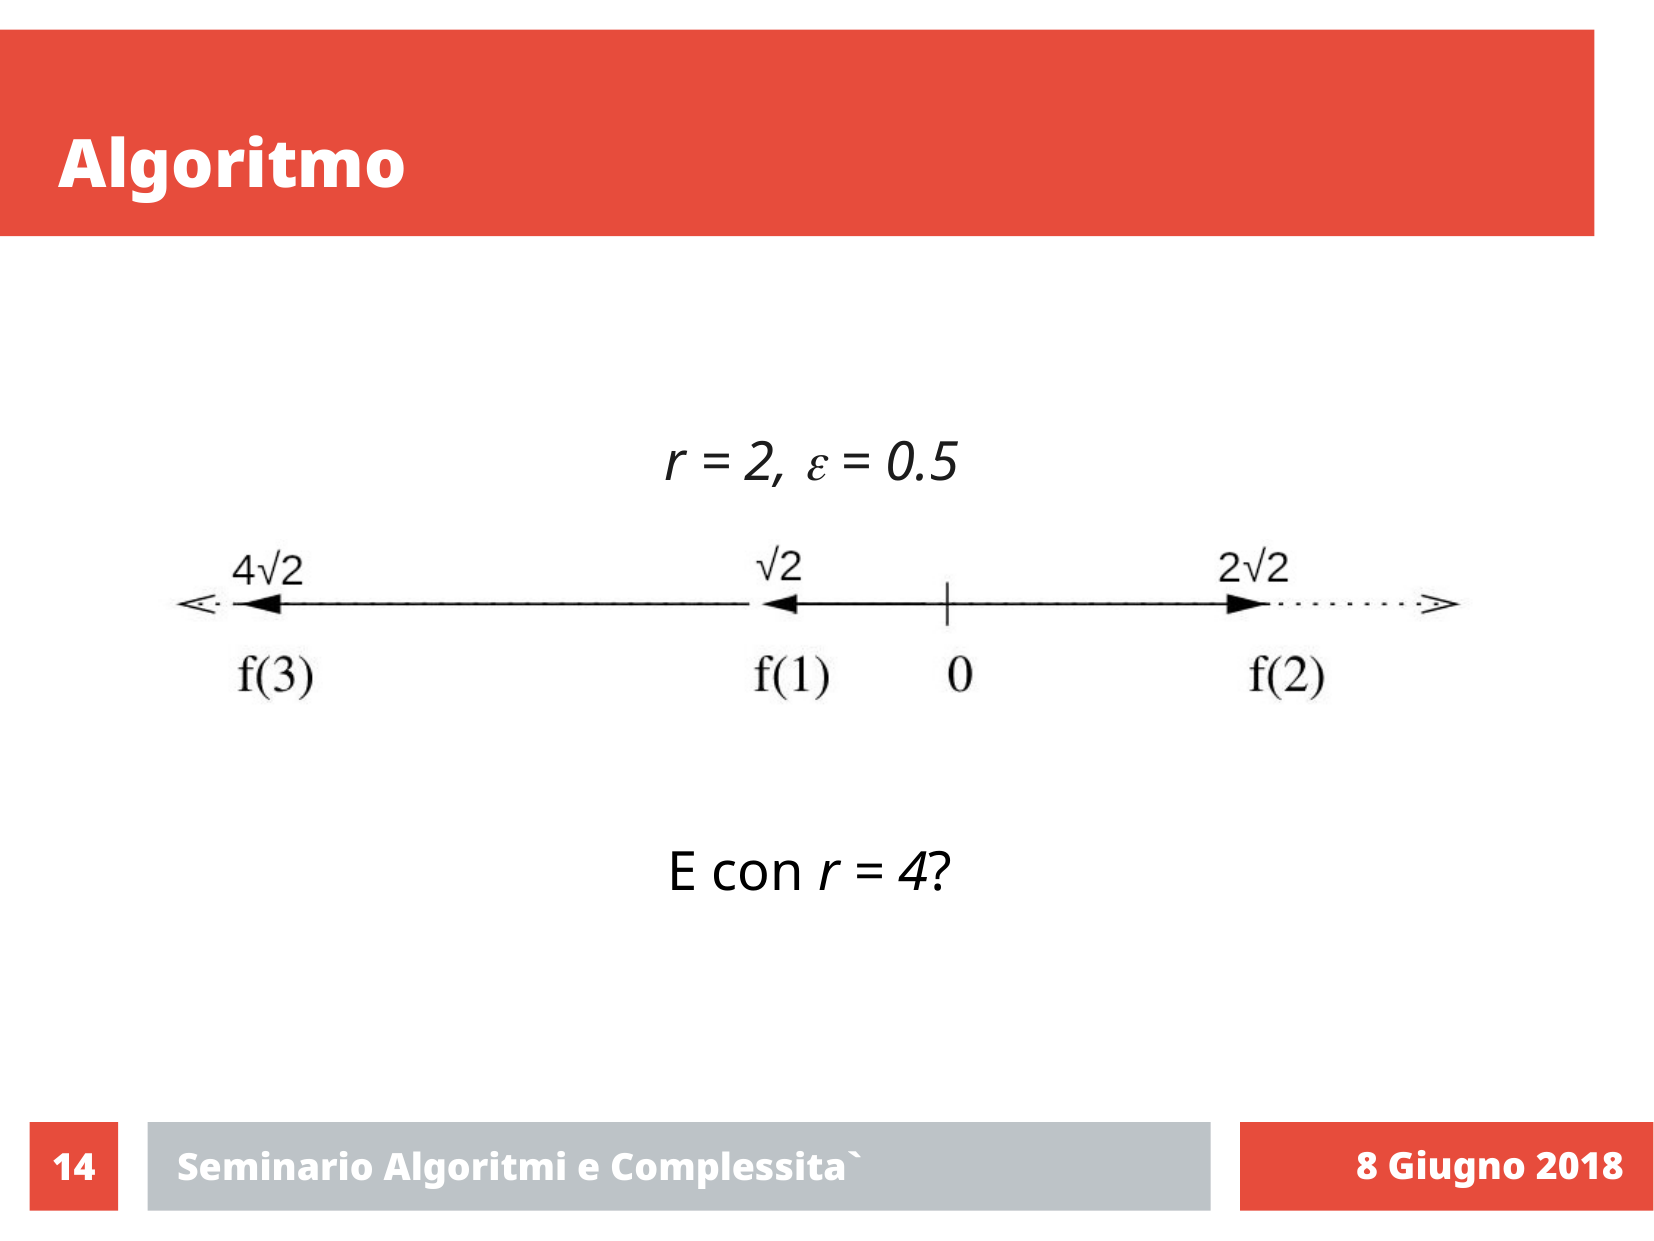

# Algoritmo
r = 2, ε = 0.5
E con r = 4?
14
8 Giugno 2018